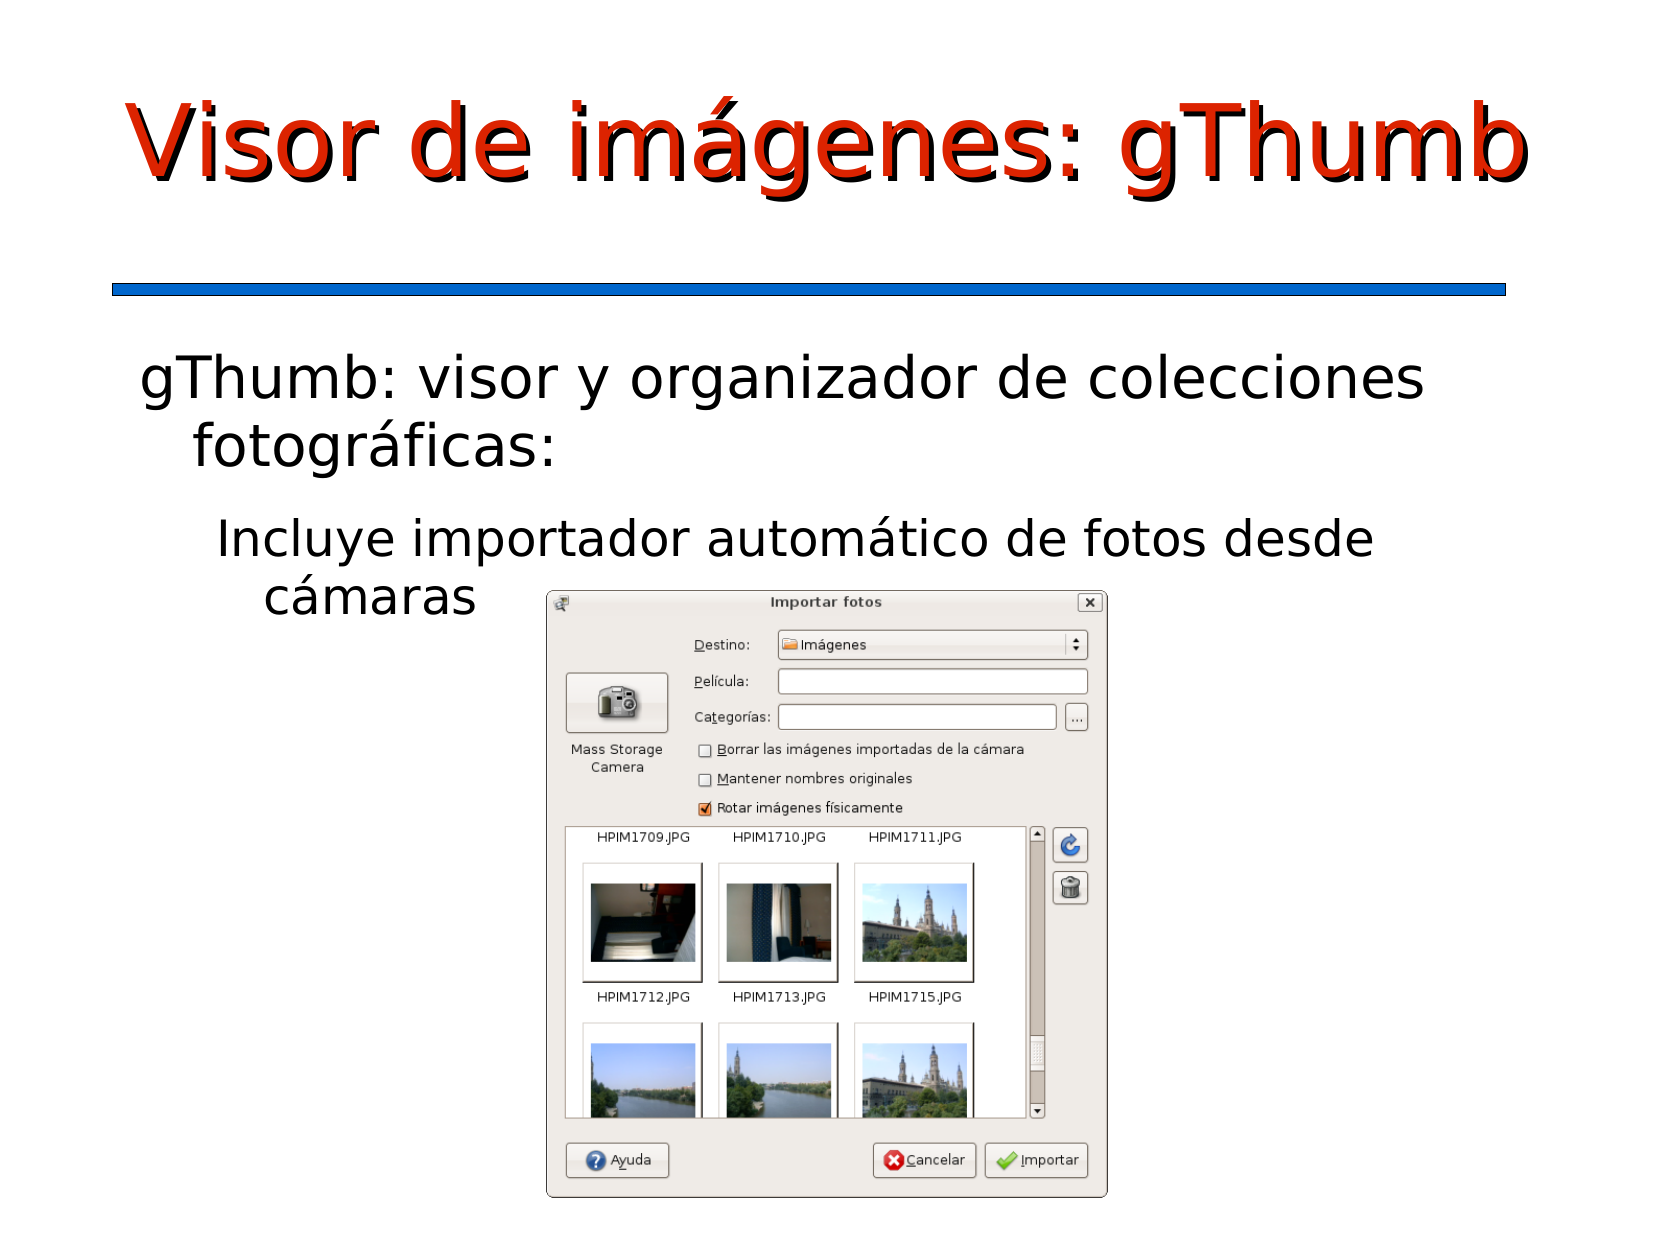

# Visor de imágenes: gThumb
gThumb: visor y organizador de colecciones fotográficas:
Incluye importador automático de fotos desde cámaras